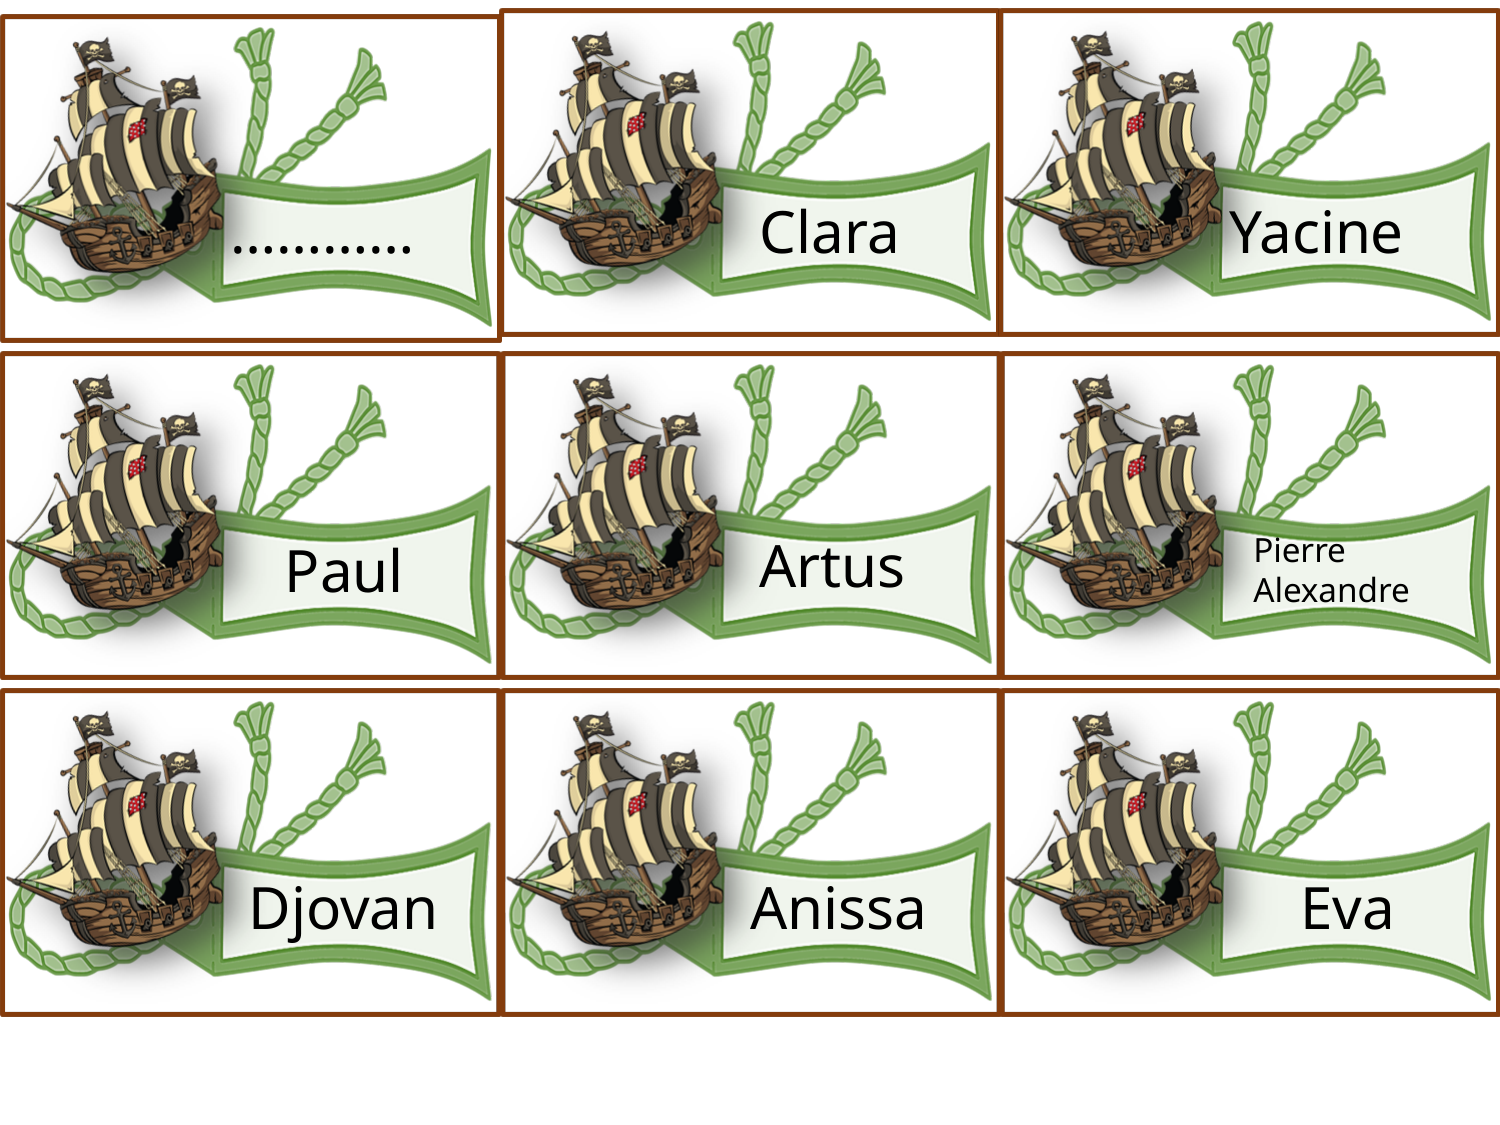

…………
Clara
Yacine
Pierre
Alexandre
Artus
Paul
Djovan
Anissa
Eva